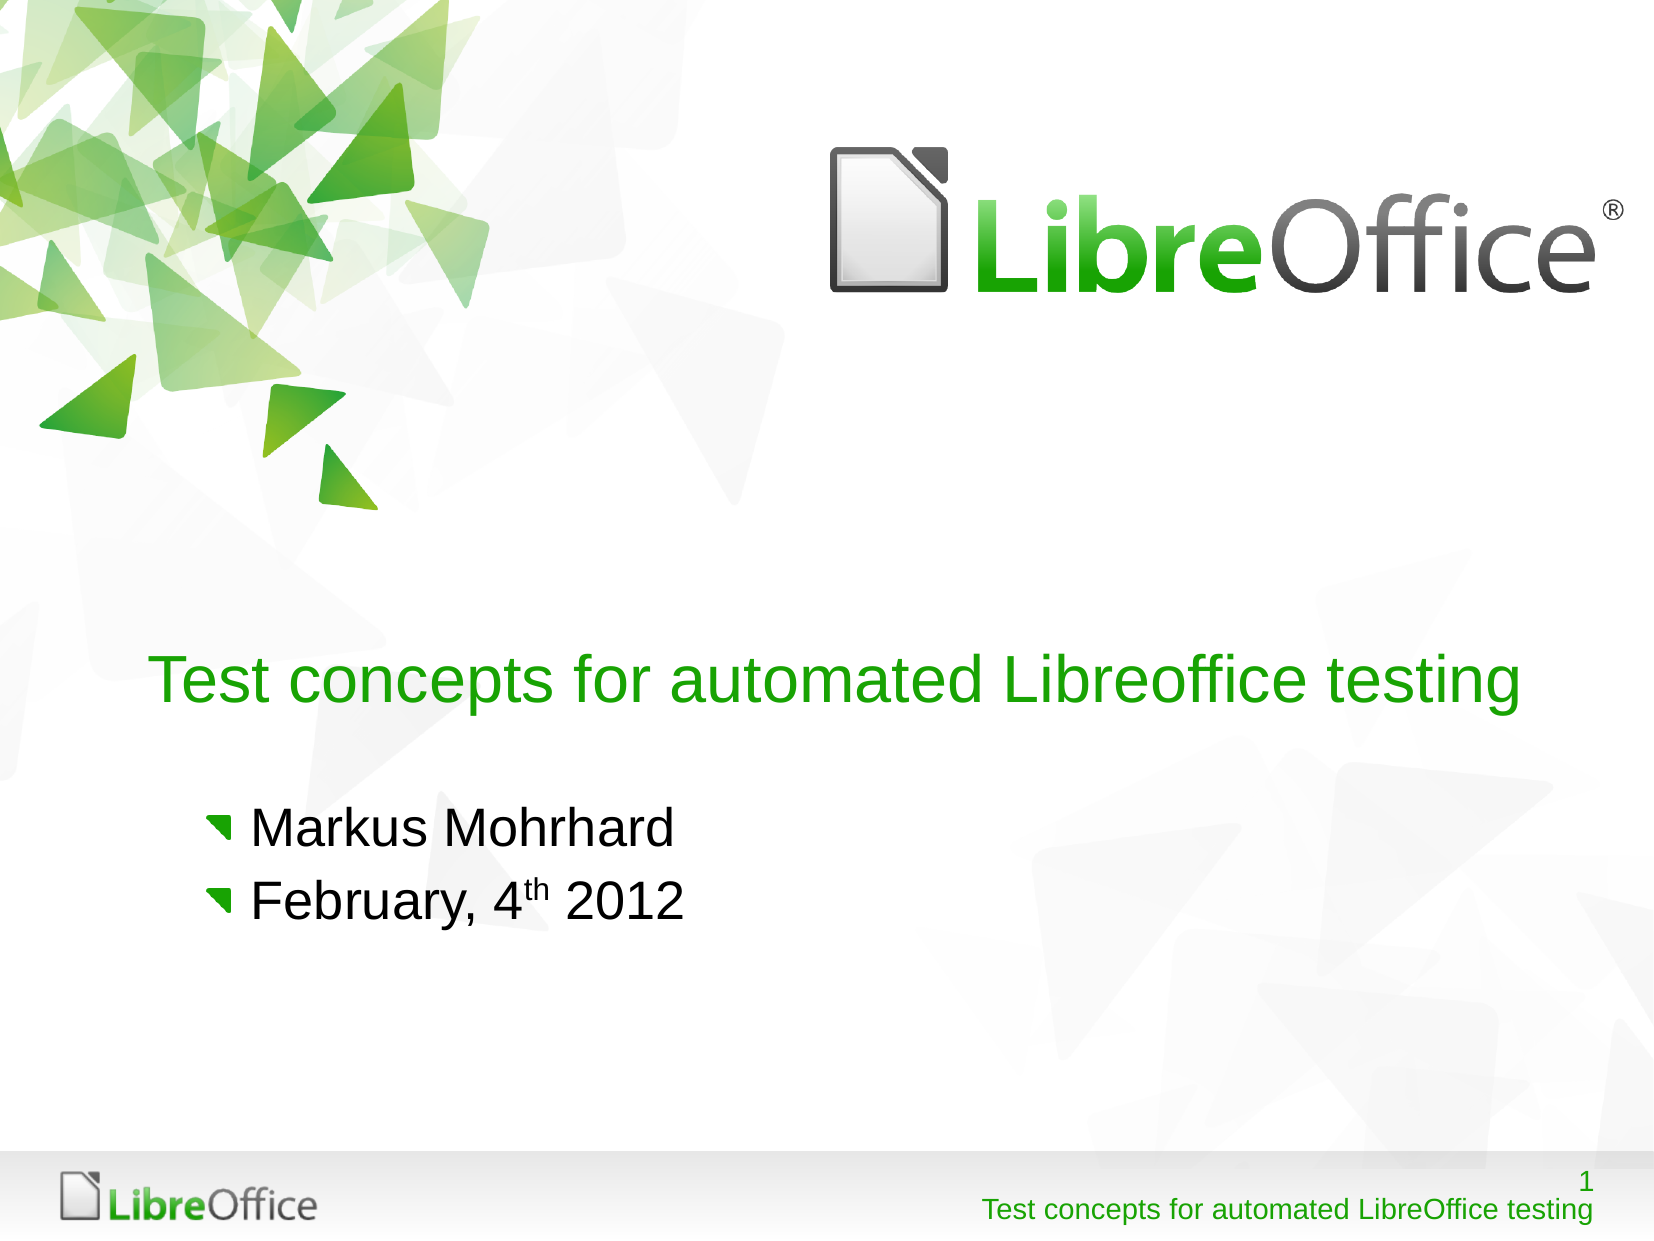

# Test concepts for automated Libreoffice testing
Markus Mohrhard
February, 4th 2012
1
Test concepts for automated LibreOffice testing